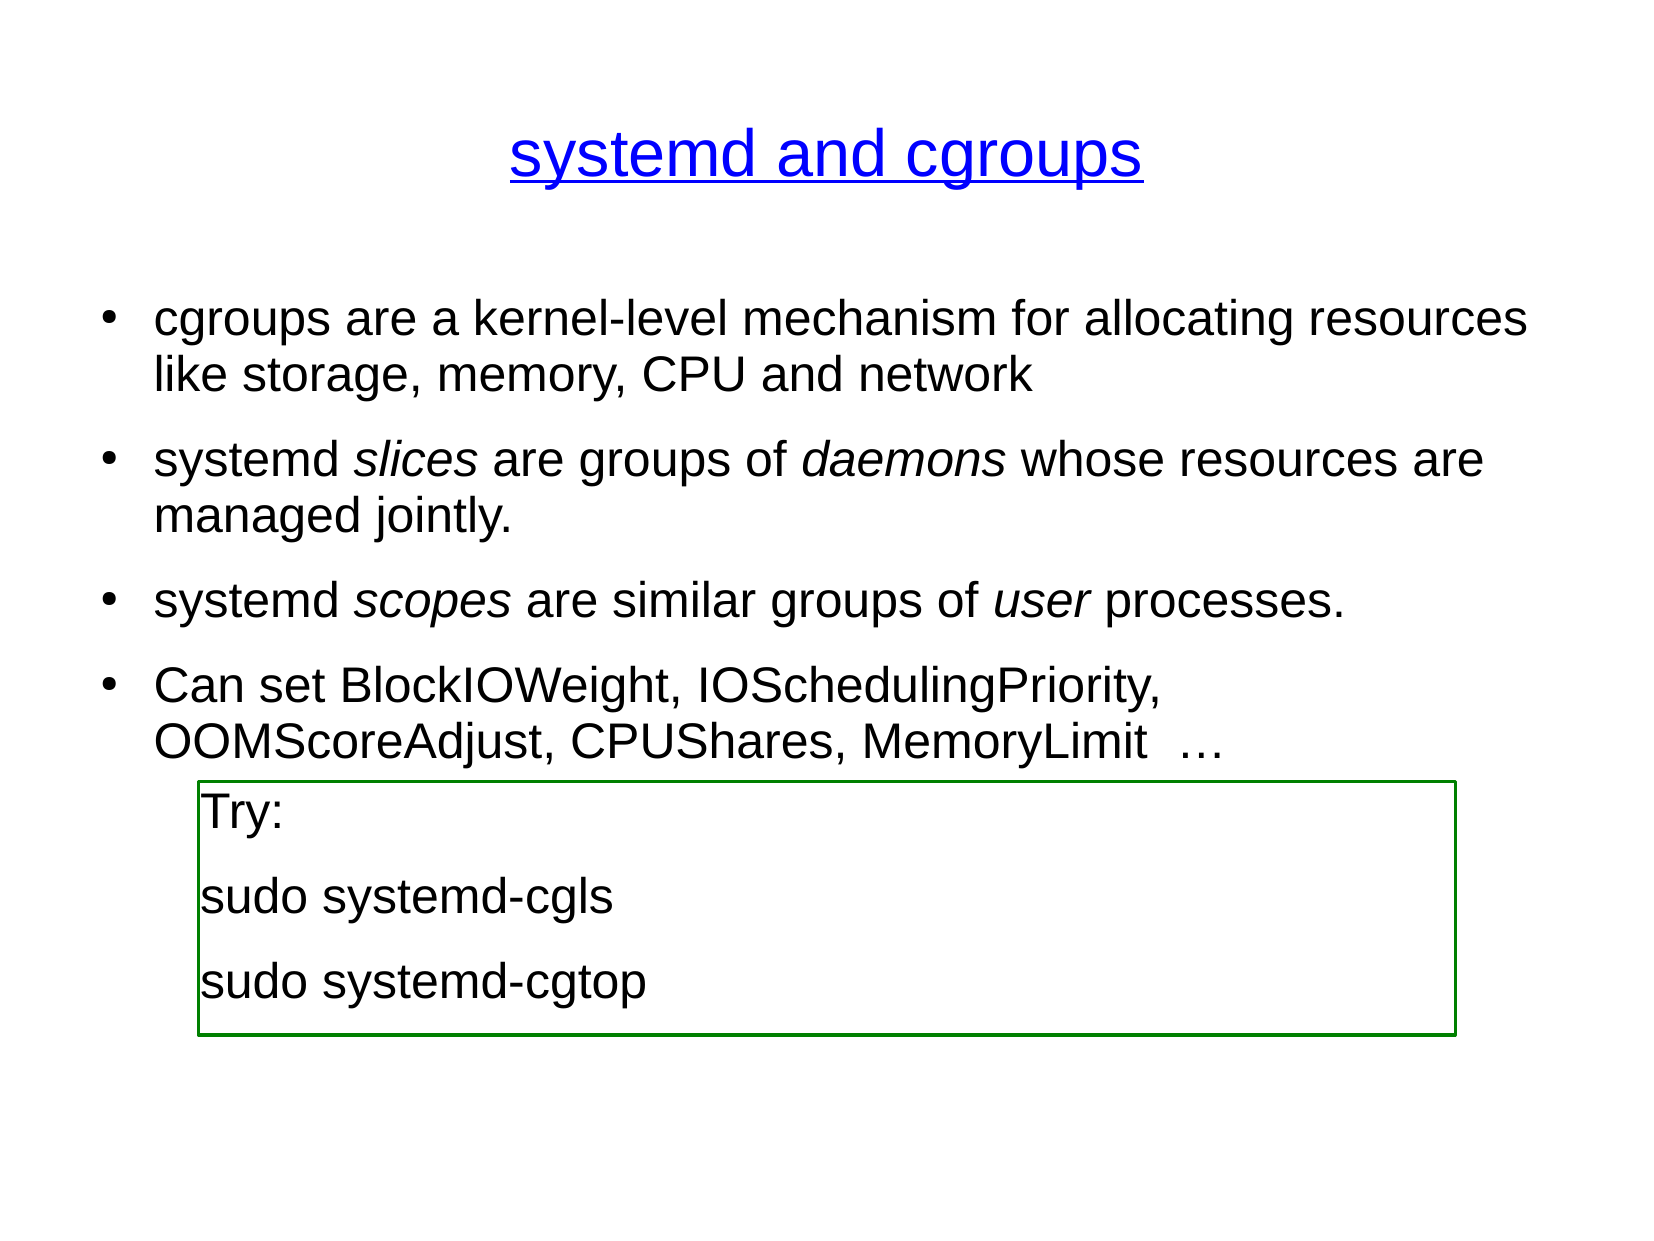

# systemd and cgroups
cgroups are a kernel-level mechanism for allocating resources like storage, memory, CPU and network
systemd slices are groups of daemons whose resources are managed jointly.
systemd scopes are similar groups of user processes.
Can set BlockIOWeight, IOSchedulingPriority, OOMScoreAdjust, CPUShares, MemoryLimit …
Try:
sudo systemd-cgls
sudo systemd-cgtop